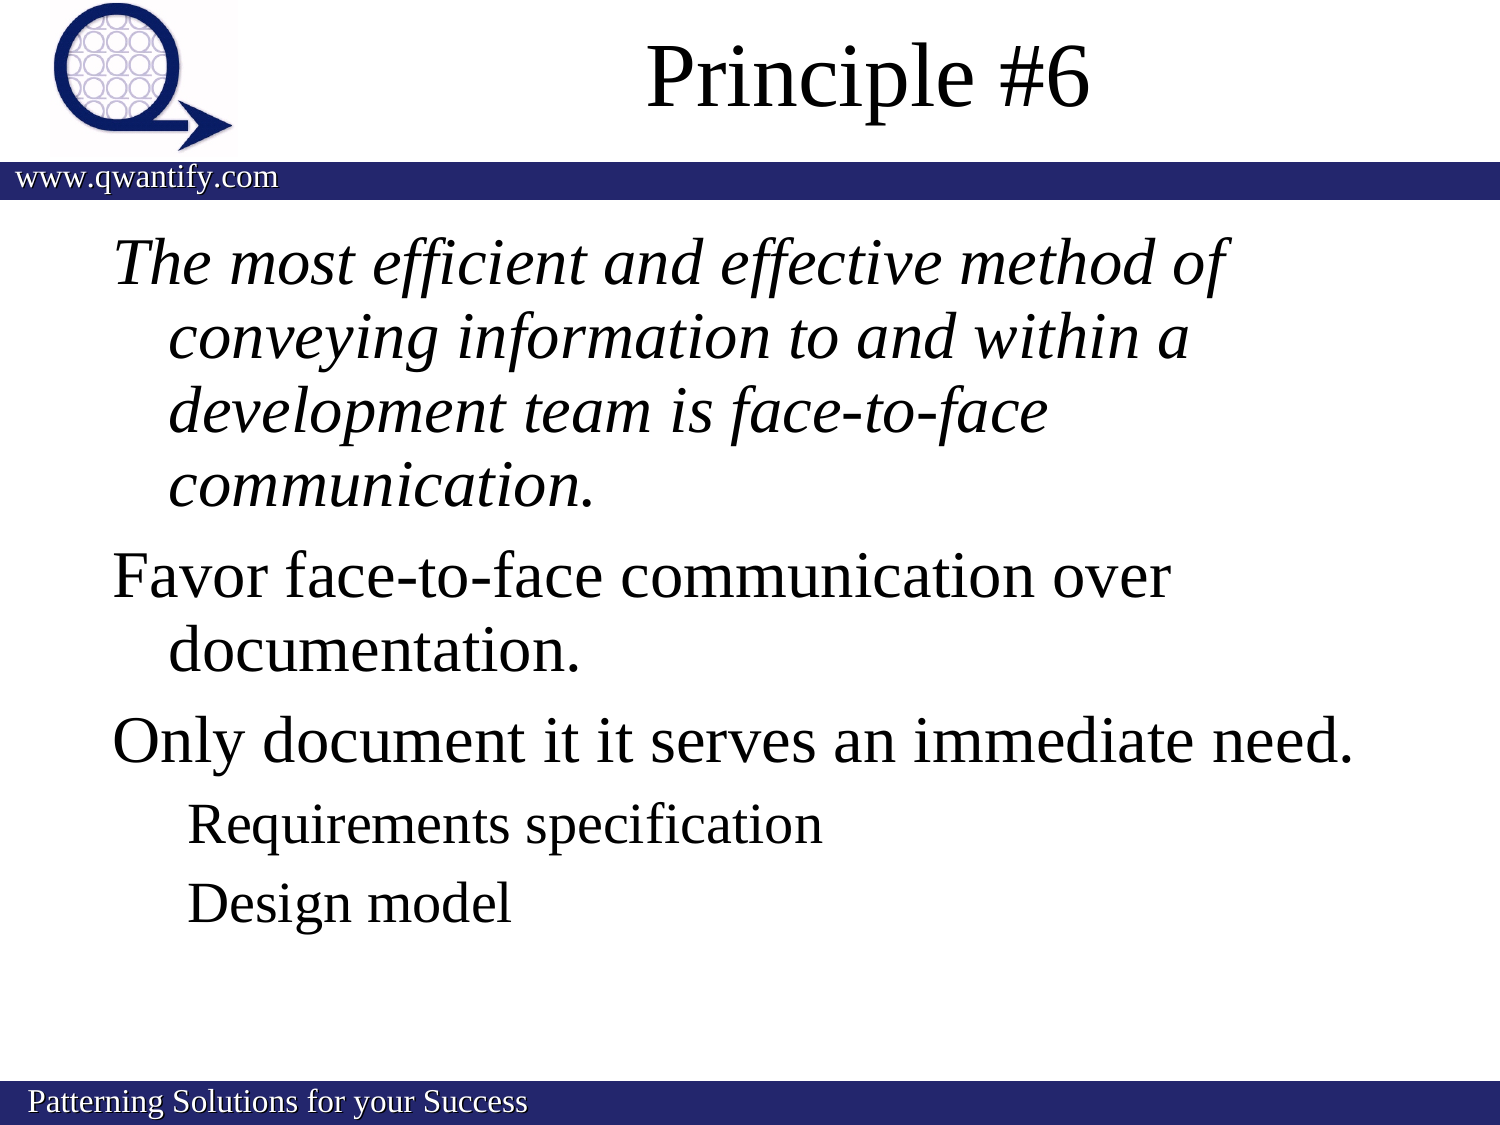

# Principle #6
The most efficient and effective method of conveying information to and within a development team is face-to-face communication.
Favor face-to-face communication over documentation.
Only document it it serves an immediate need.
Requirements specification
Design model